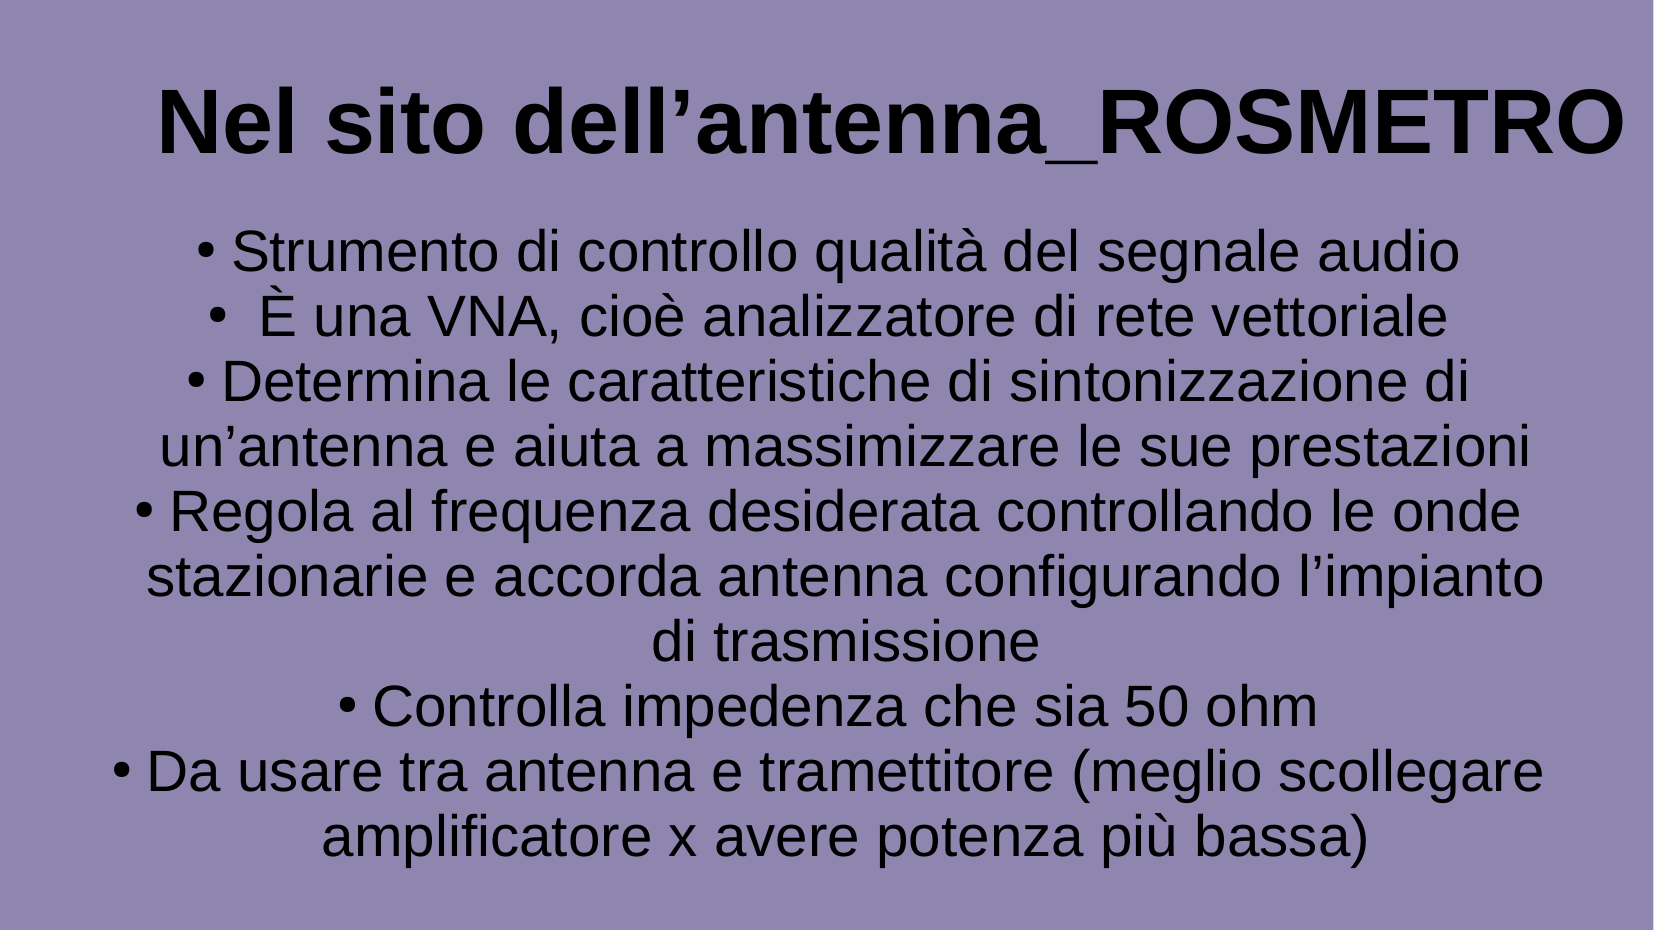

# Nel sito dell’antenna_ROSMETRO
Strumento di controllo qualità del segnale audio
 È una VNA, cioè analizzatore di rete vettoriale
Determina le caratteristiche di sintonizzazione di un’antenna e aiuta a massimizzare le sue prestazioni
Regola al frequenza desiderata controllando le onde stazionarie e accorda antenna configurando l’impianto di trasmissione
Controlla impedenza che sia 50 ohm
Da usare tra antenna e tramettitore (meglio scollegare amplificatore x avere potenza più bassa)